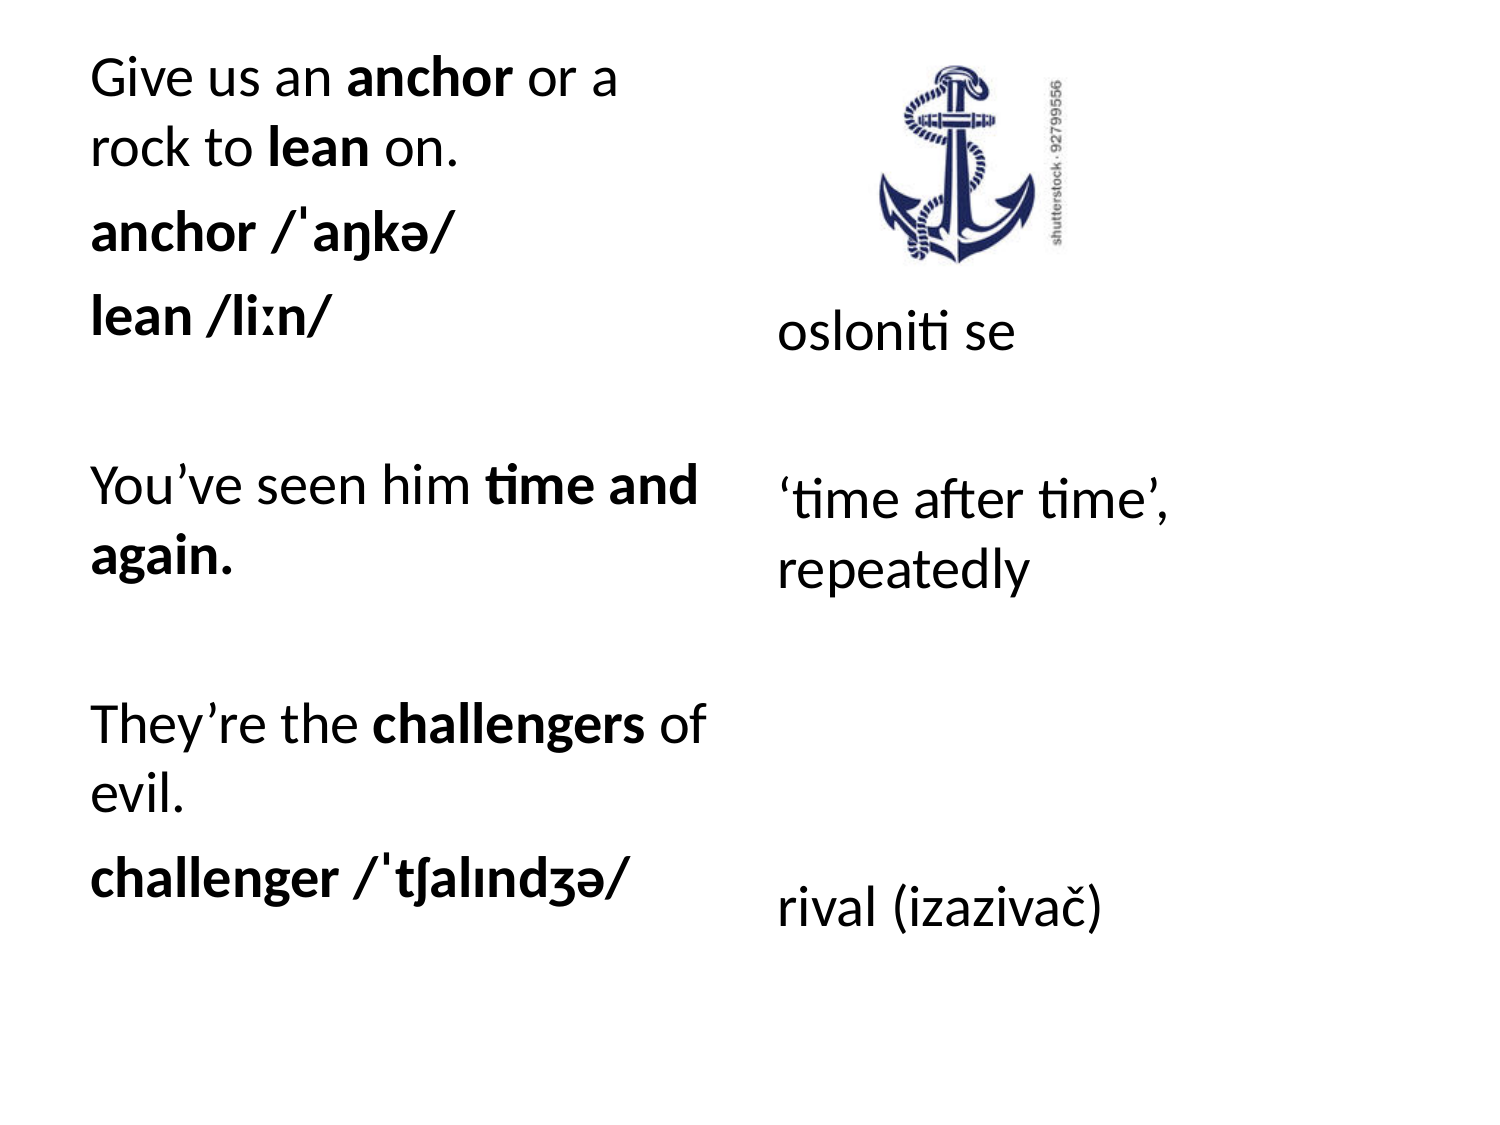

# Give us an anchor or a rock to lean on.
anchor /ˈaŋkə/
lean /liːn/
You’ve seen him time and again.
They’re the challengers of evil.
challenger /ˈtʃalɪndʒə/
osloniti se
‘time after time’, repeatedly
rival (izazivač)